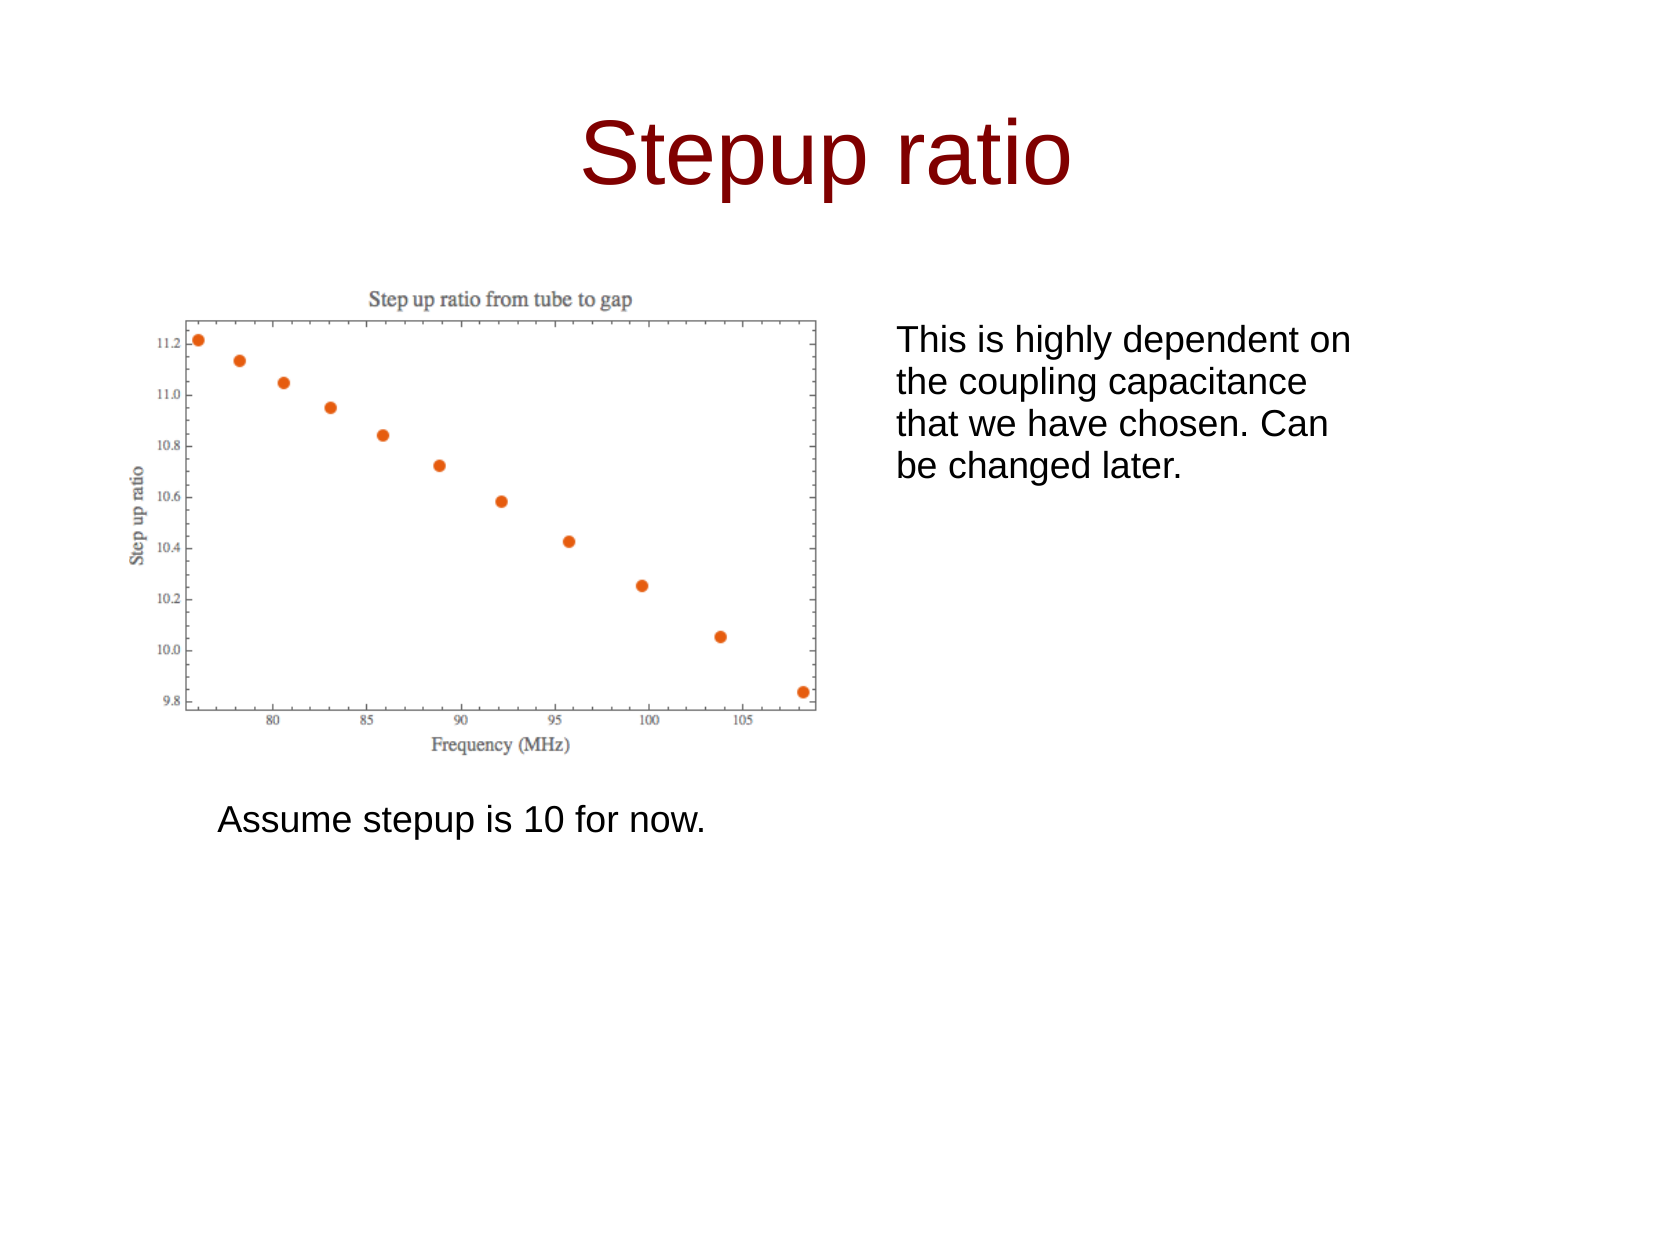

# Stepup ratio
This is highly dependent on the coupling capacitance that we have chosen. Can be changed later.
Assume stepup is 10 for now.